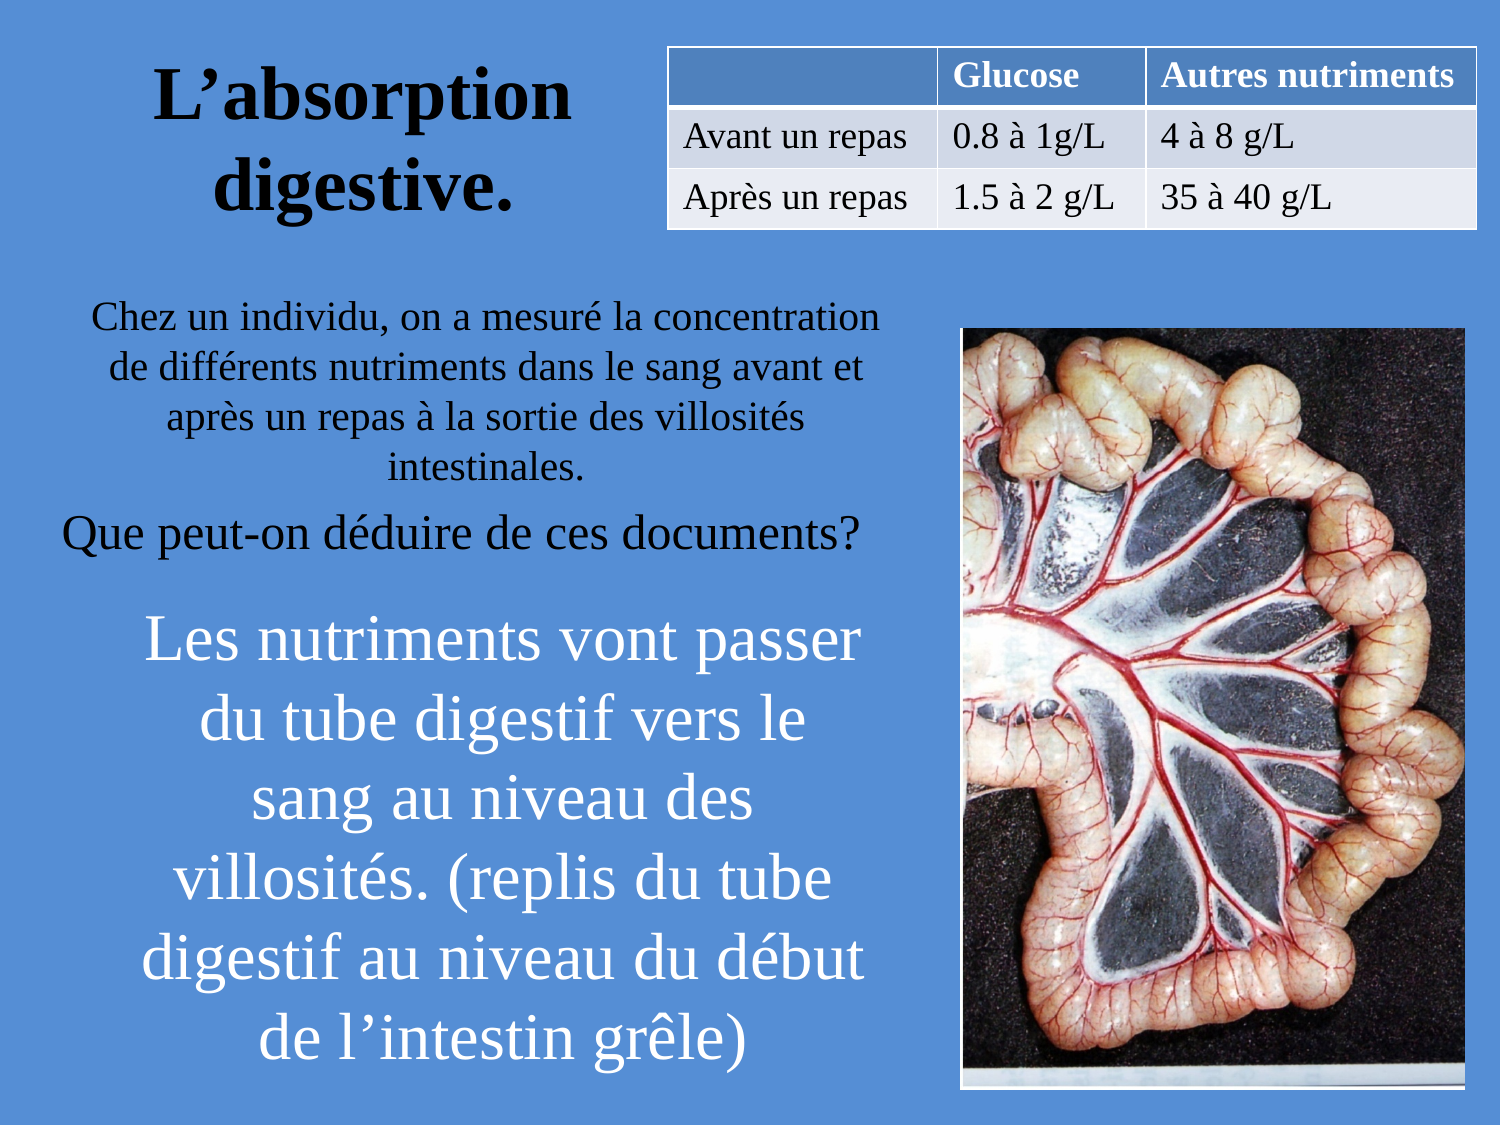

# L’absorption digestive.
| | Glucose | Autres nutriments |
| --- | --- | --- |
| Avant un repas | 0.8 à 1g/L | 4 à 8 g/L |
| Après un repas | 1.5 à 2 g/L | 35 à 40 g/L |
Chez un individu, on a mesuré la concentration de différents nutriments dans le sang avant et après un repas à la sortie des villosités intestinales.
Que peut-on déduire de ces documents?
Les nutriments vont passer du tube digestif vers le sang au niveau des villosités. (replis du tube digestif au niveau du début de l’intestin grêle)